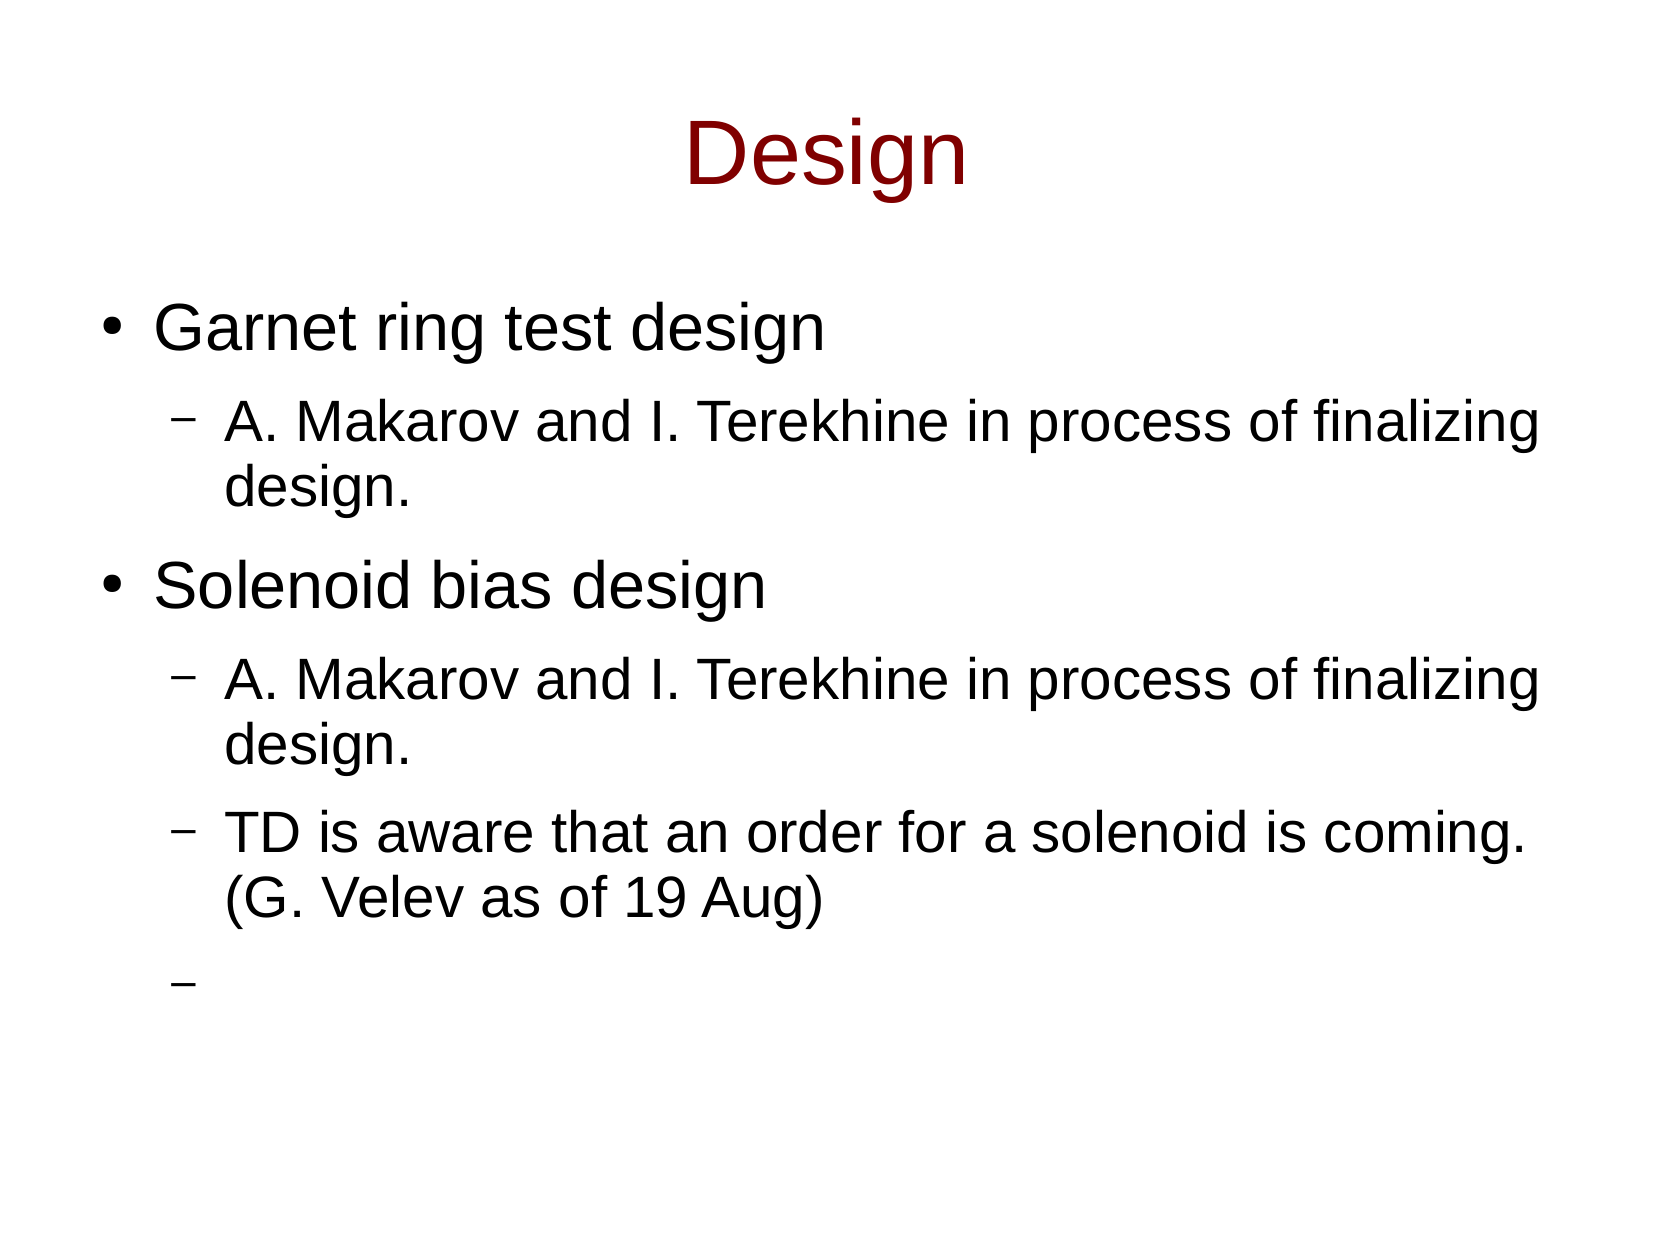

# Design
Garnet ring test design
A. Makarov and I. Terekhine in process of finalizing design.
Solenoid bias design
A. Makarov and I. Terekhine in process of finalizing design.
TD is aware that an order for a solenoid is coming. (G. Velev as of 19 Aug)